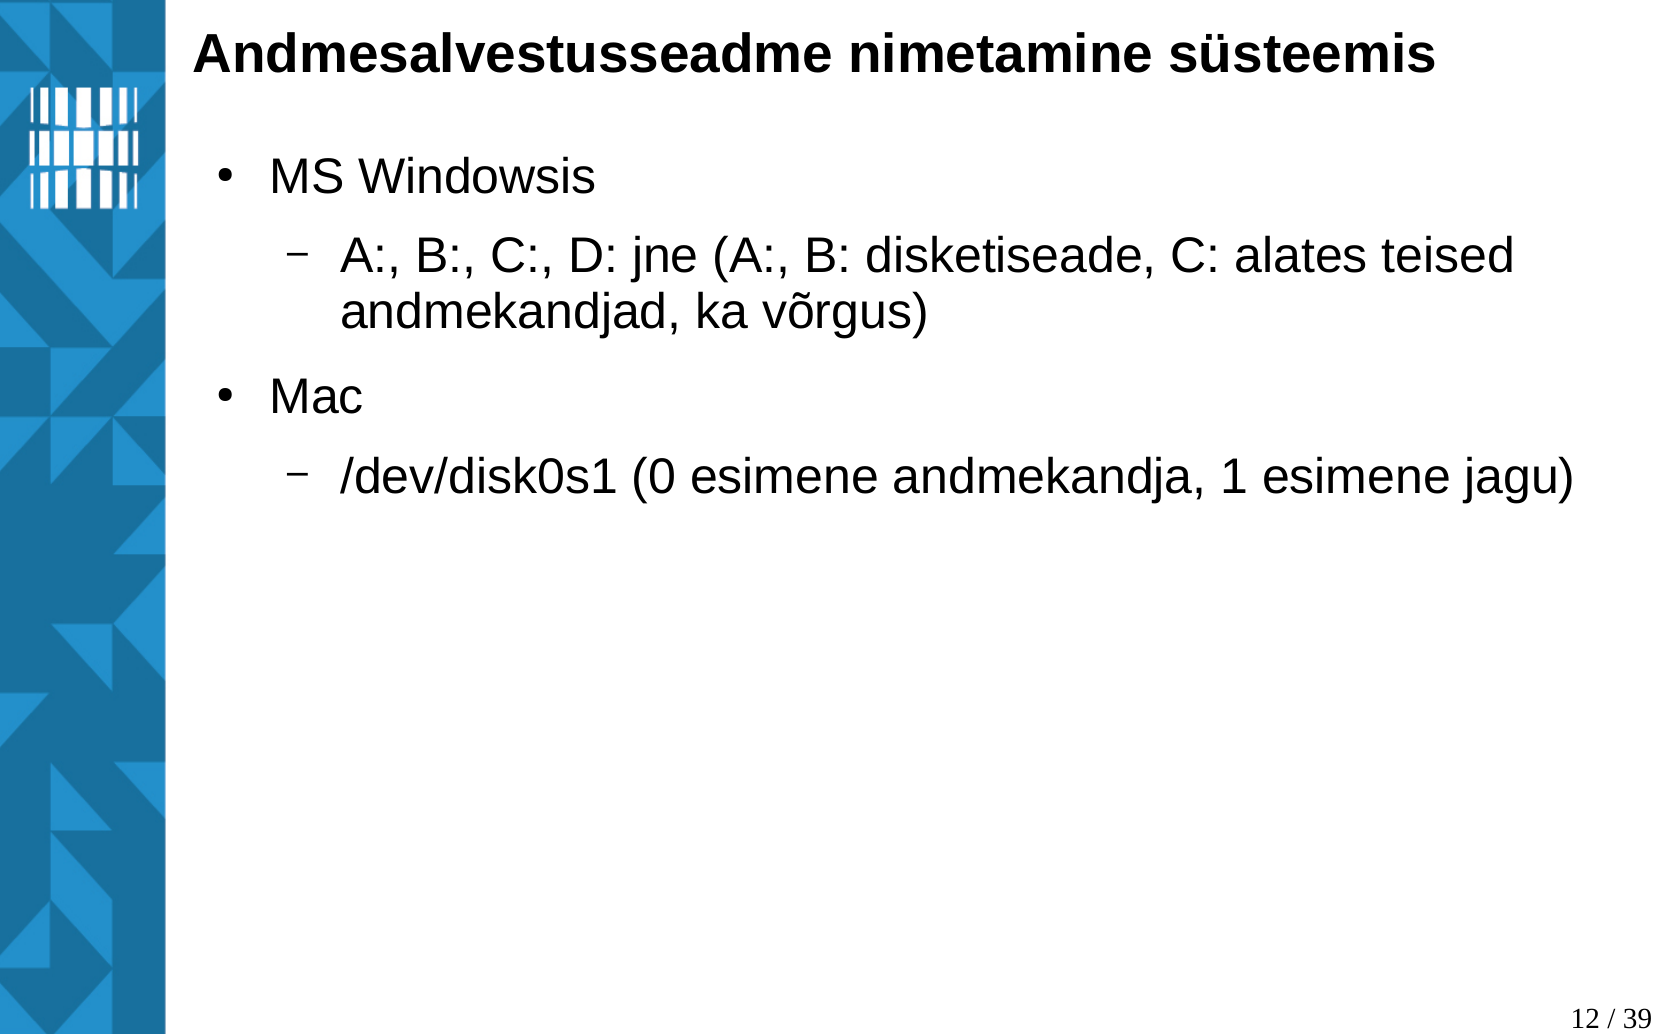

# Andmesalvestusseadme nimetamine süsteemis
MS Windowsis
A:, B:, C:, D: jne (A:, B: disketiseade, C: alates teised andmekandjad, ka võrgus)
Mac
/dev/disk0s1 (0 esimene andmekandja, 1 esimene jagu)
12